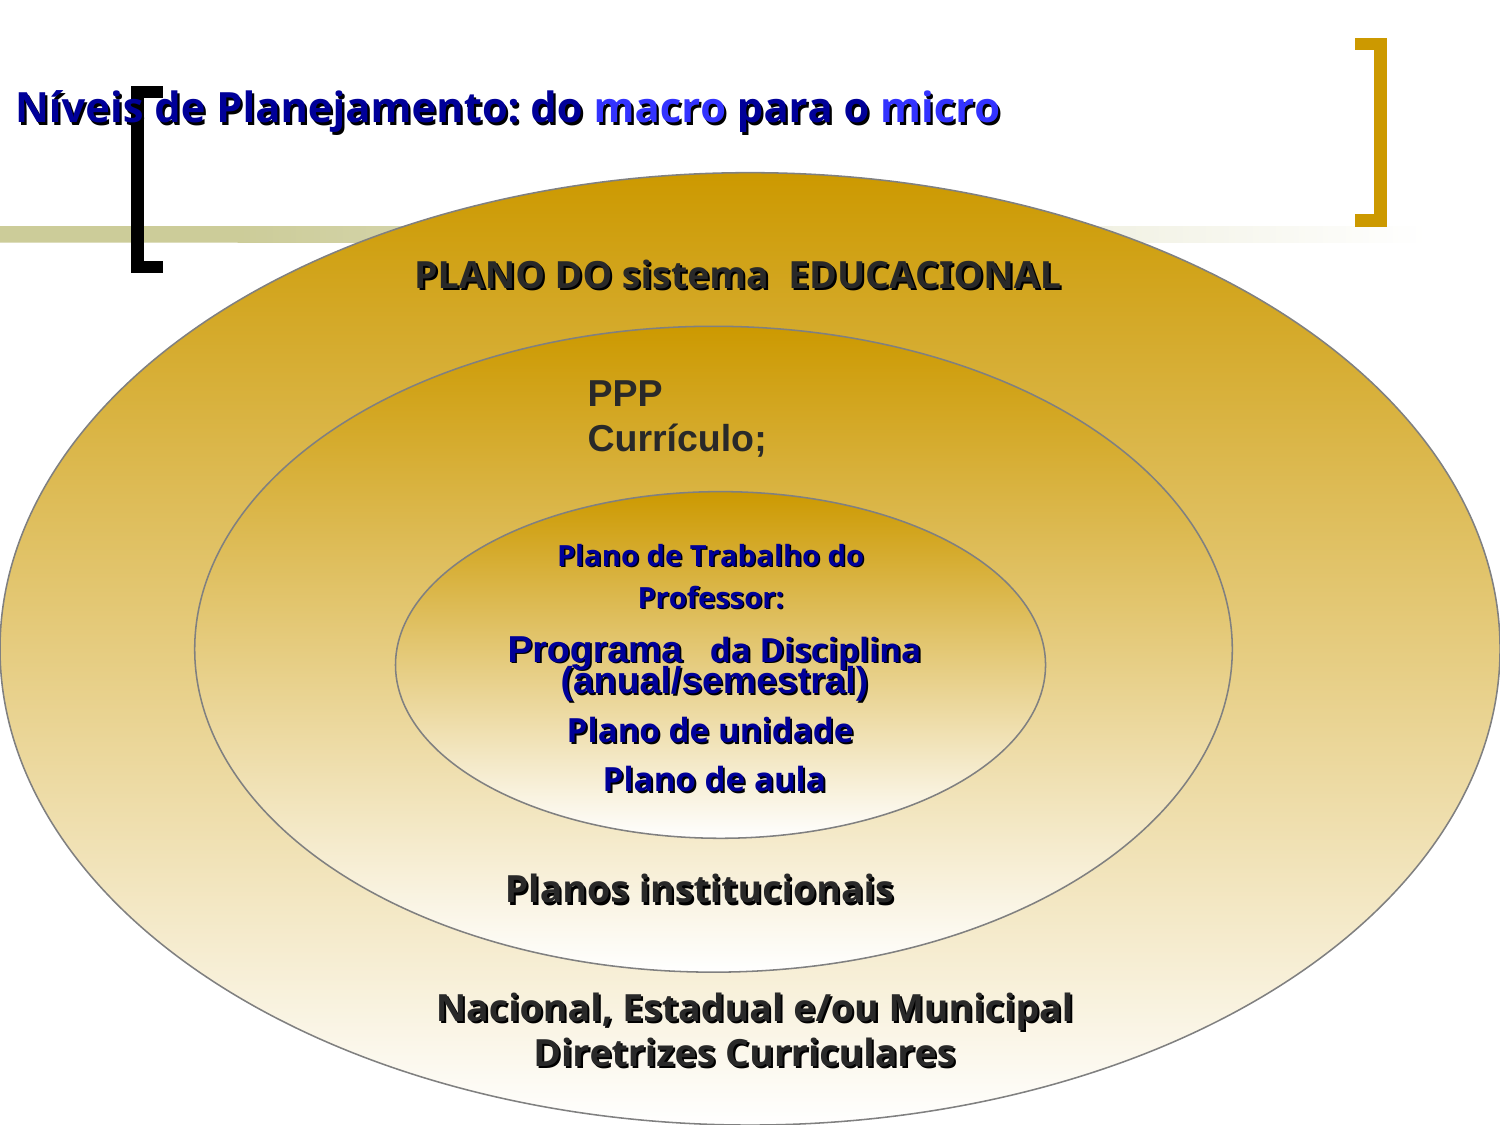

Níveis de Planejamento: do macro para o micro
PLANO DO sistema EDUCACIONAL
PPP Currículo;
Plano de Trabalho do
Professor:
Programa da Disciplina (anual/semestral)
Plano de unidade
Plano de aula
Planos institucionais
Nacional, Estadual e/ou Municipal
 Diretrizes Curriculares